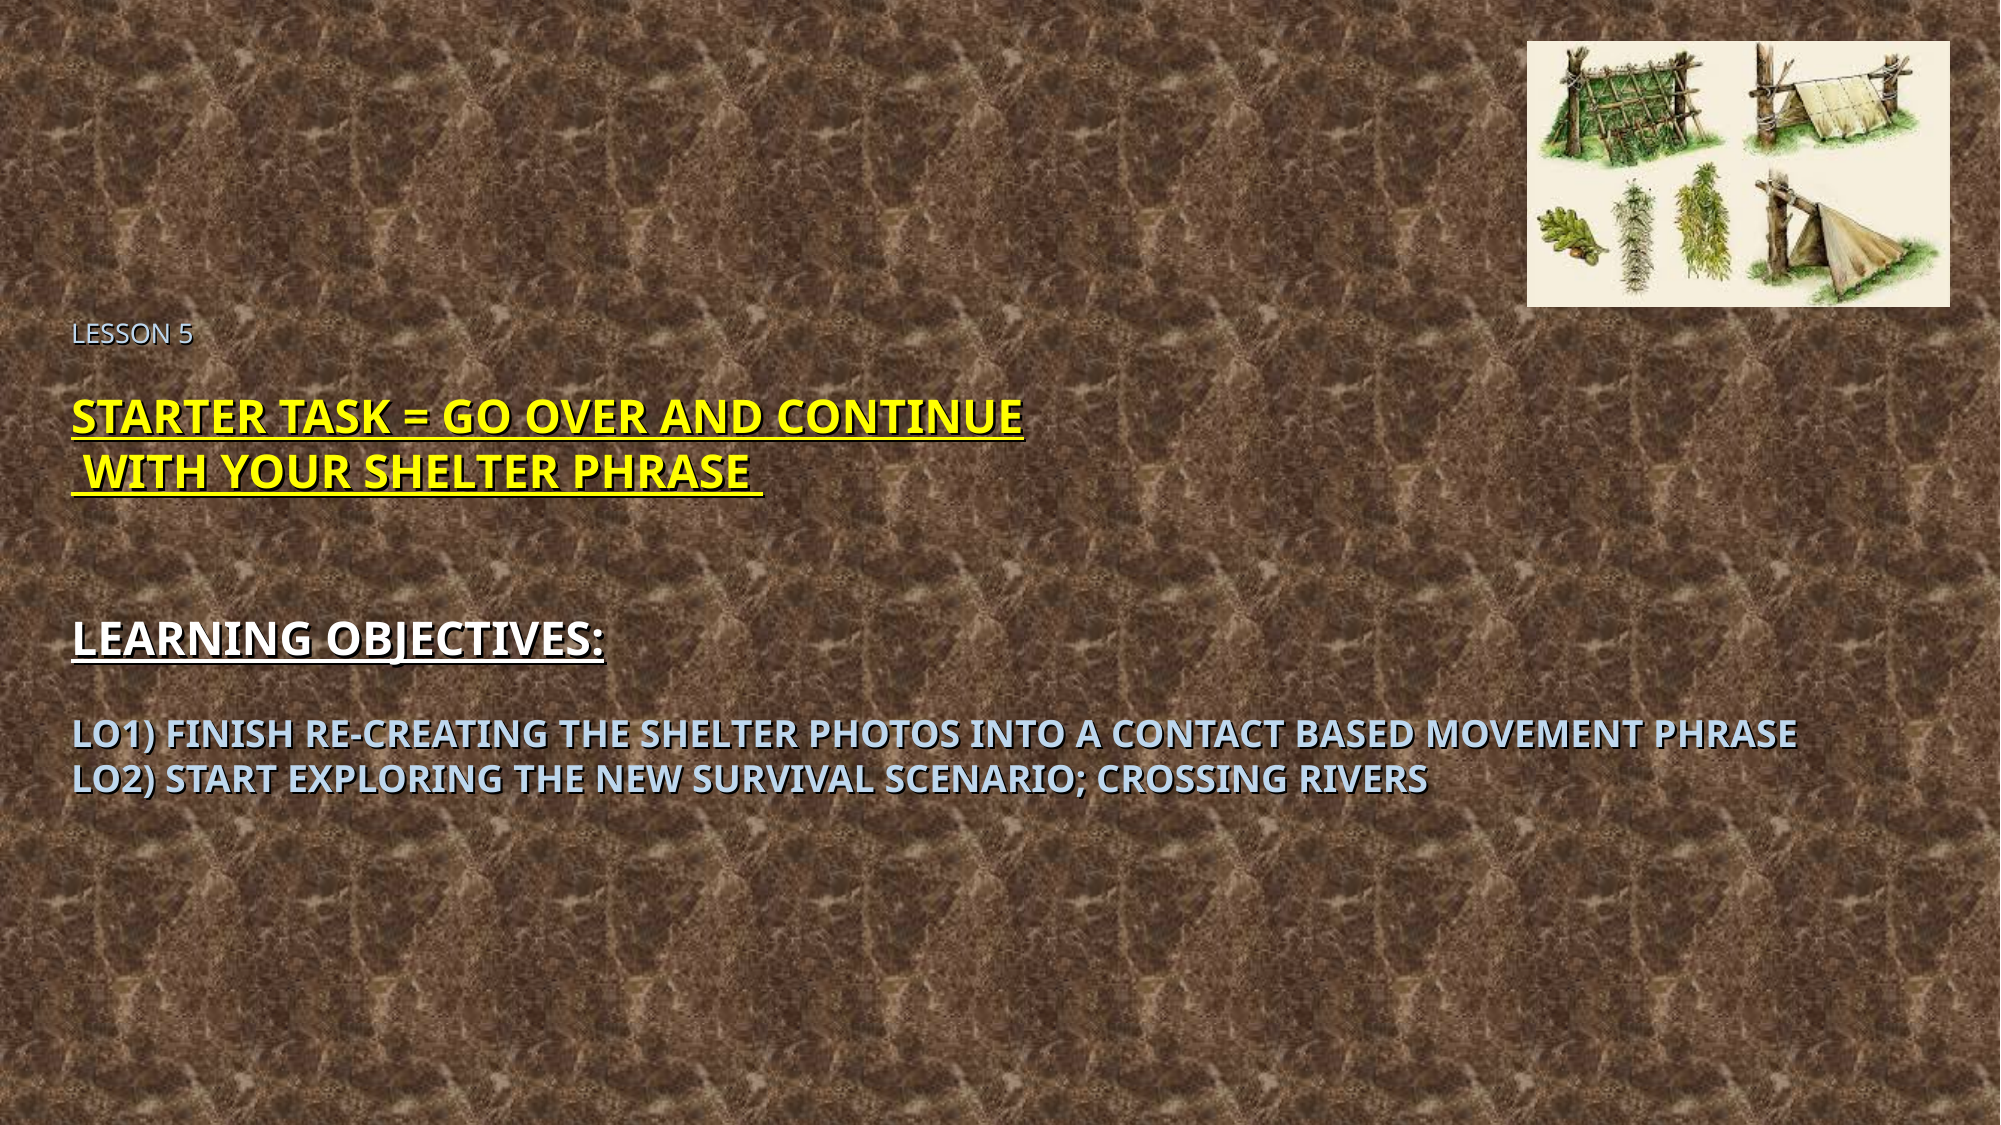

# Lesson 5 STARTER TASK = Go over AND CONTINUE WITH YOUR SHELTER PHRASE Learning Objectives: LO1) finish re-creating the shelter photos into a contact based movement phrase LO2) start exploring the new survival scenario; crossing rivers